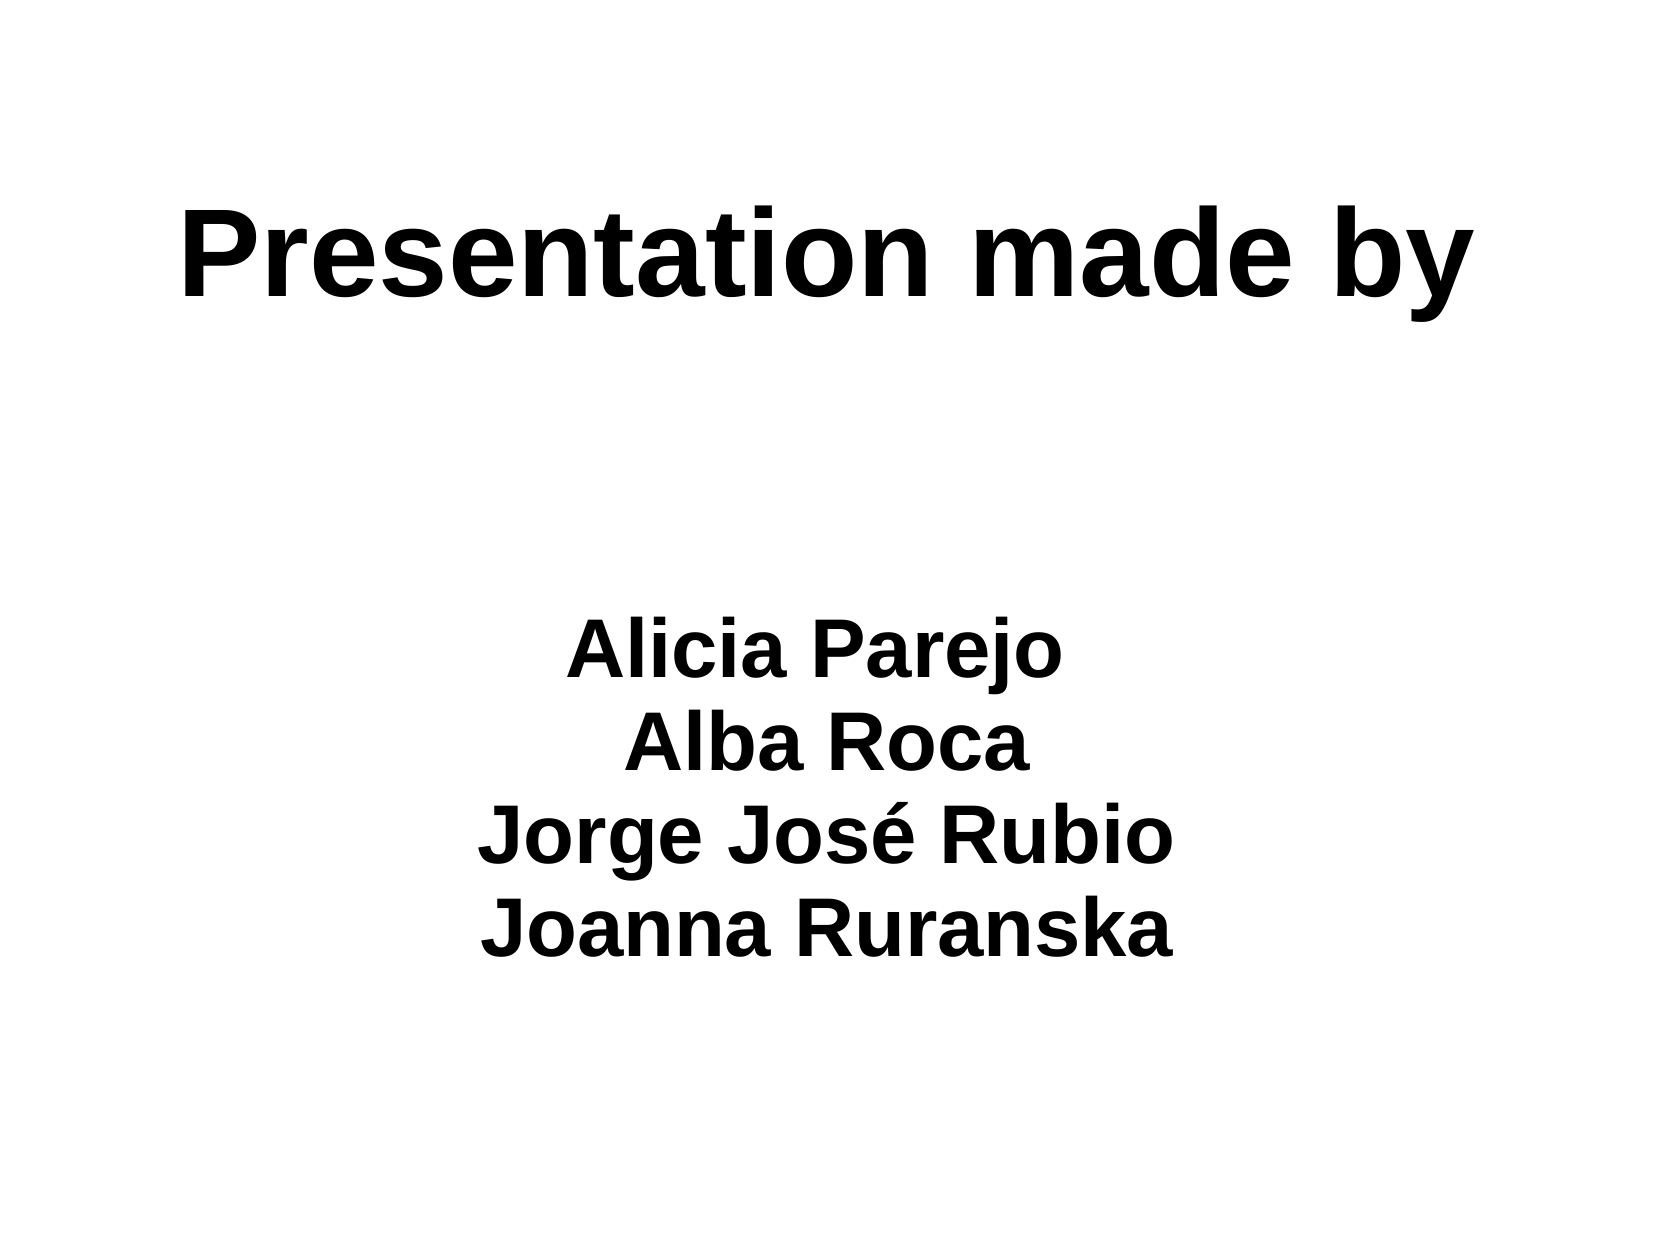

# Presentation made by
Alicia Parejo
Alba Roca
Jorge José Rubio
Joanna Ruranska